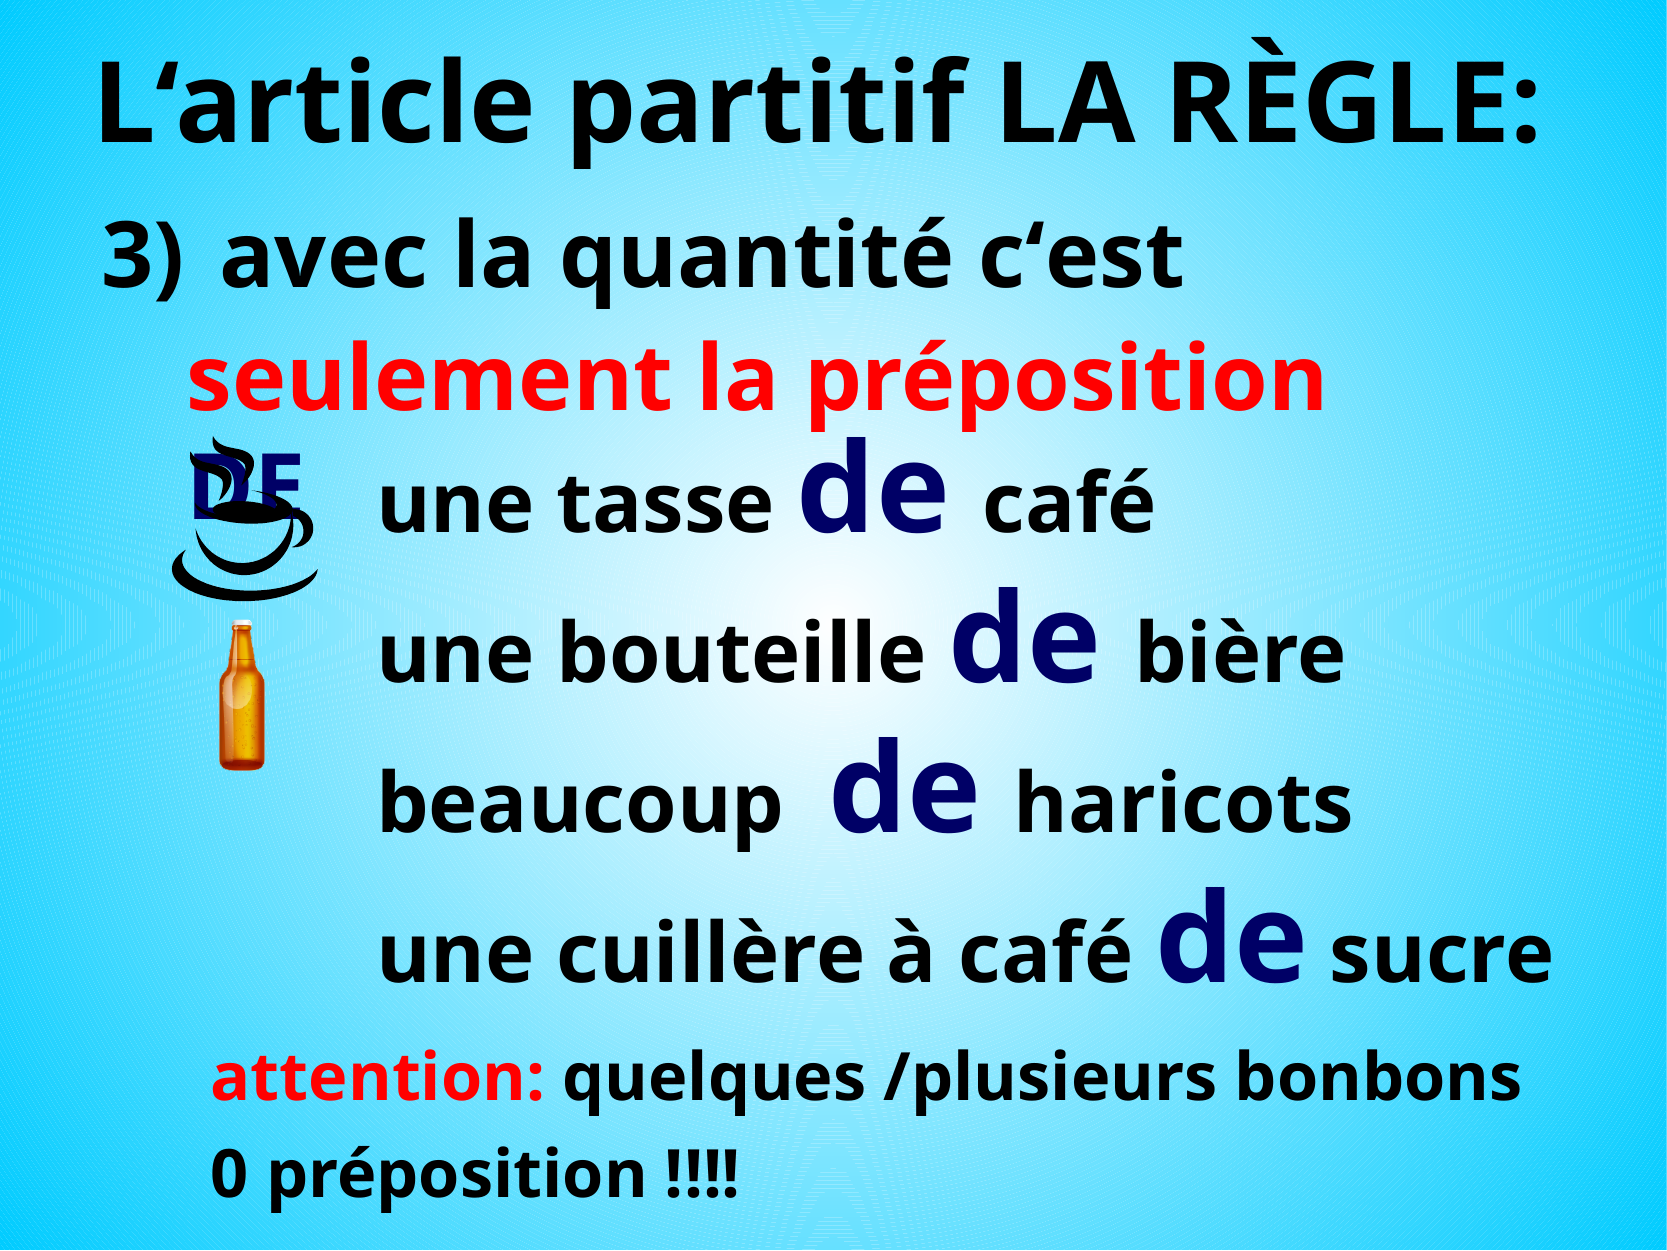

L‘article partitif LA RÈGLE:
# 3) avec la quantité c‘est
seulement la préposition DE
une tasse de café
une bouteille de bière
beaucoup de haricots
une cuillère à café de sucre
attention: quelques /plusieurs bonbons
0 préposition !!!!